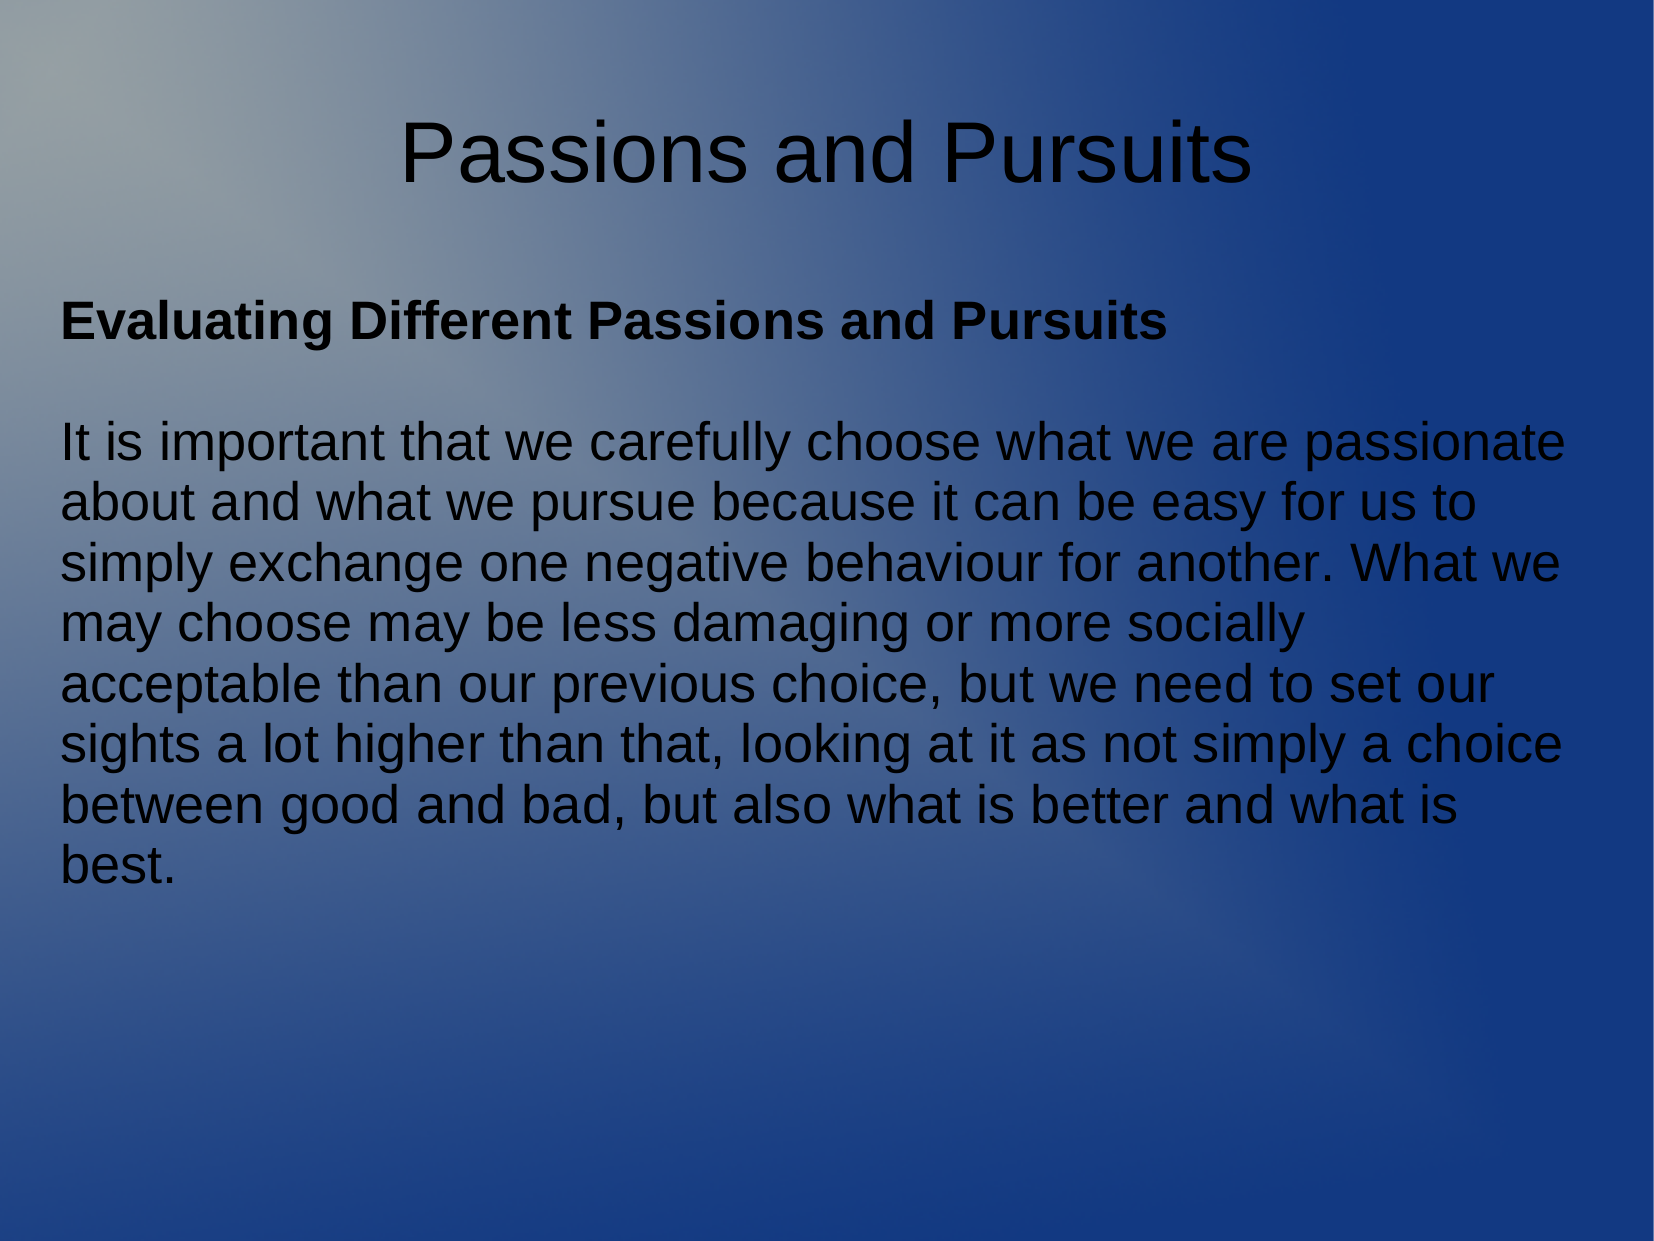

# Passions and Pursuits
Evaluating Different Passions and Pursuits
It is important that we carefully choose what we are passionate about and what we pursue because it can be easy for us to simply exchange one negative behaviour for another. What we may choose may be less damaging or more socially acceptable than our previous choice, but we need to set our sights a lot higher than that, looking at it as not simply a choice between good and bad, but also what is better and what is best.